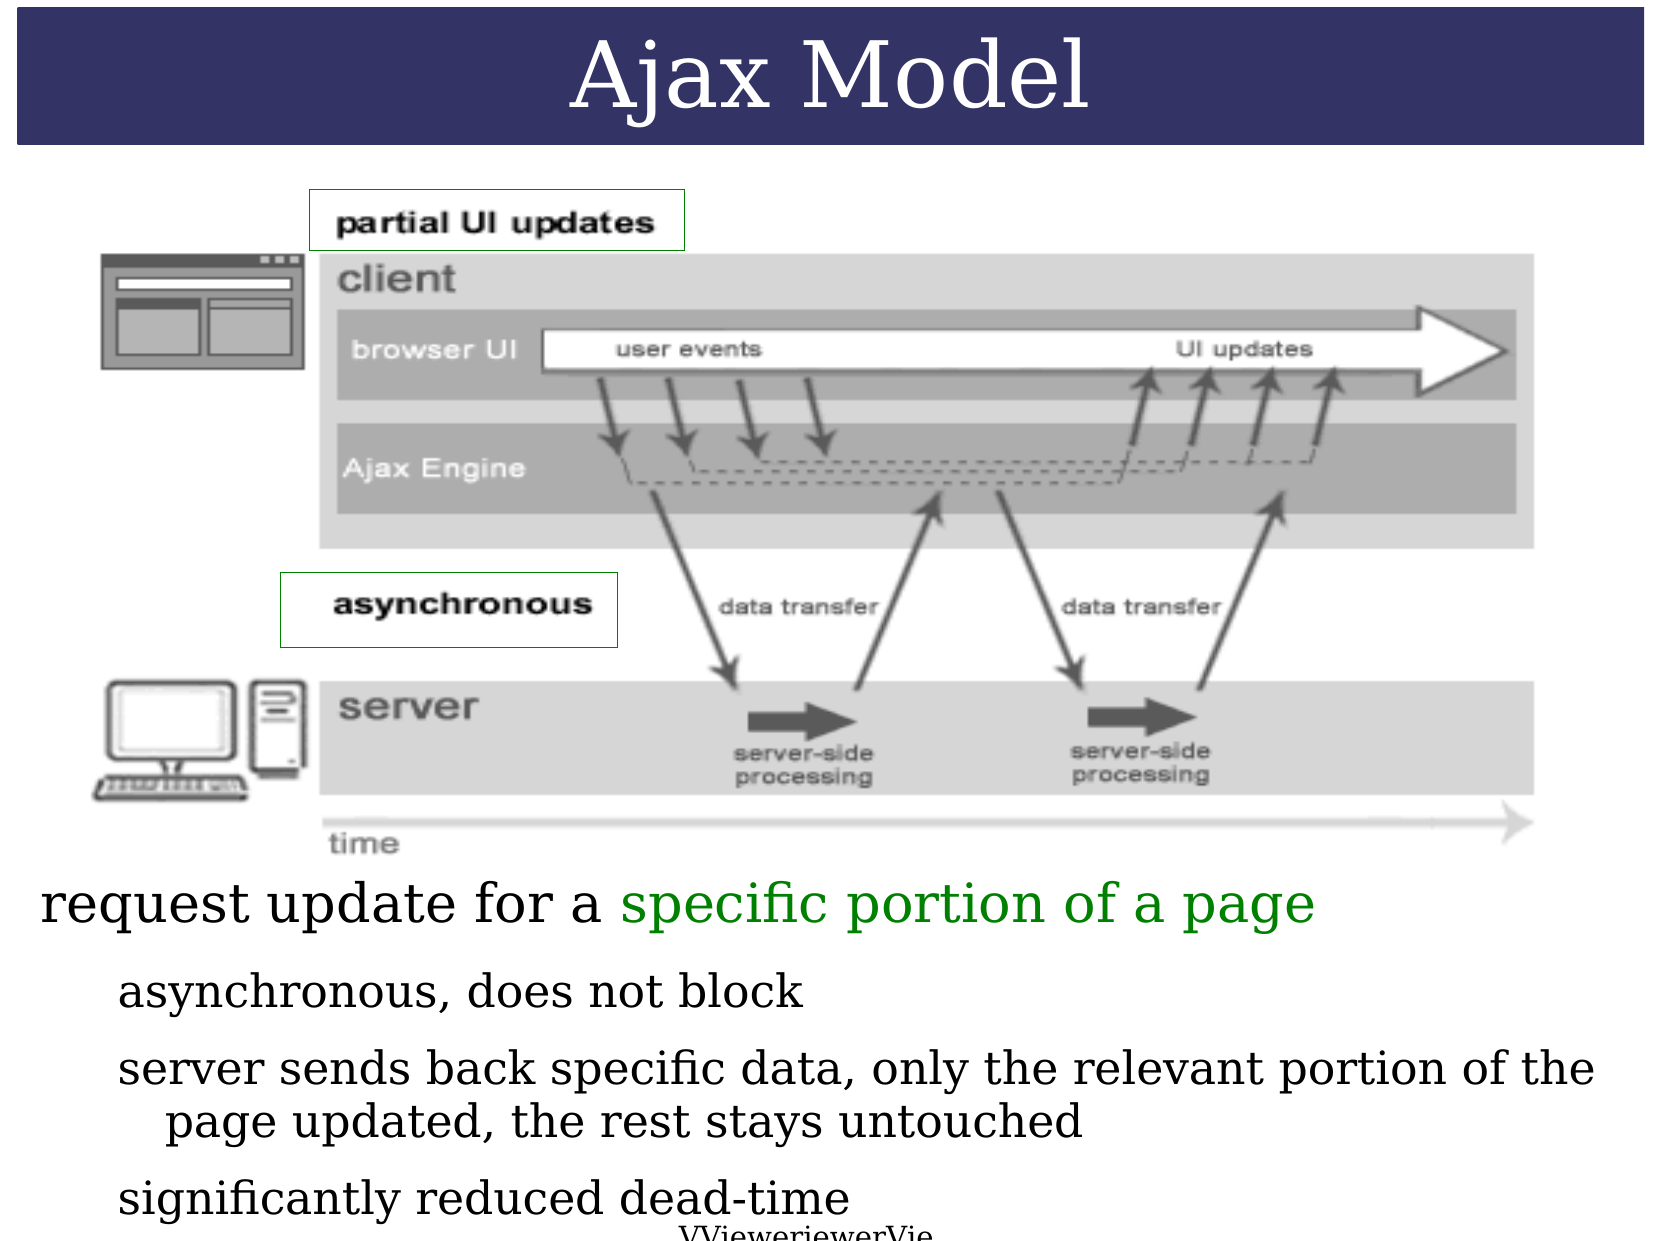

# Ajax Model
request update for a specific portion of a page
asynchronous, does not block
server sends back specific data, only the relevant portion of the page updated, the rest stays untouched
significantly reduced dead-time
6